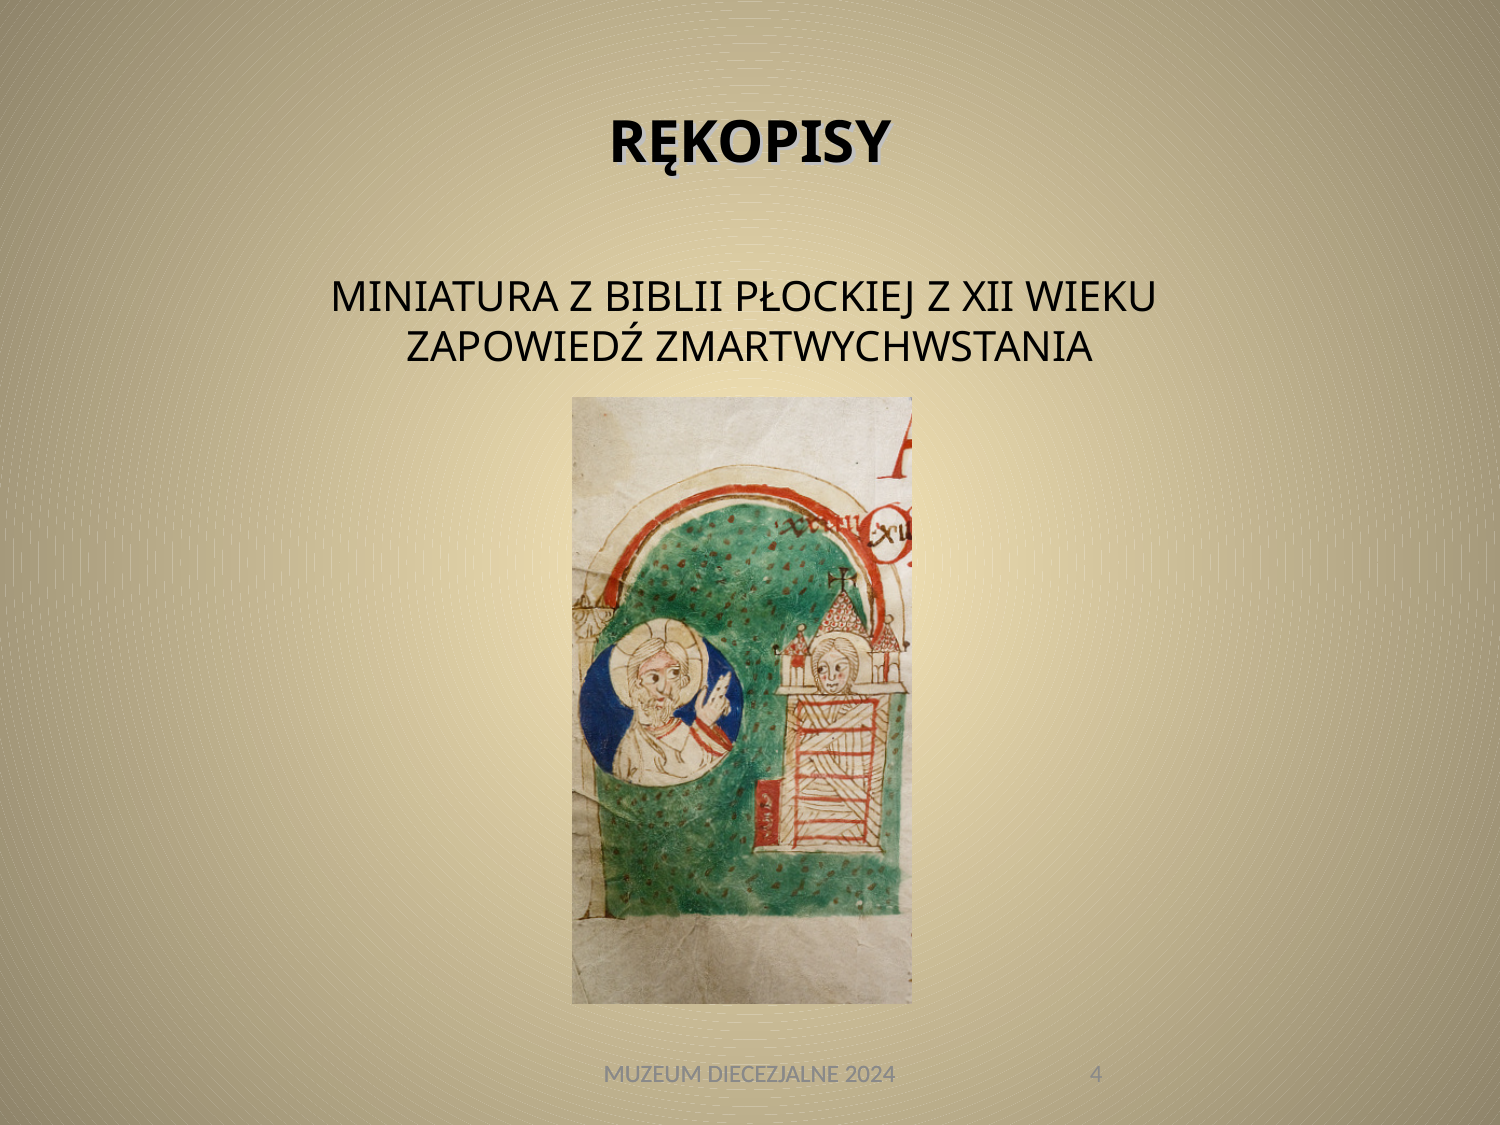

# RĘKOPISY
MINIATURA Z BIBLII PŁOCKIEJ Z XII WIEKU
ZAPOWIEDŹ ZMARTWYCHWSTANIA
MUZEUM DIECEZJALNE 2024
MUZEUM DIECEZJALNE 2024